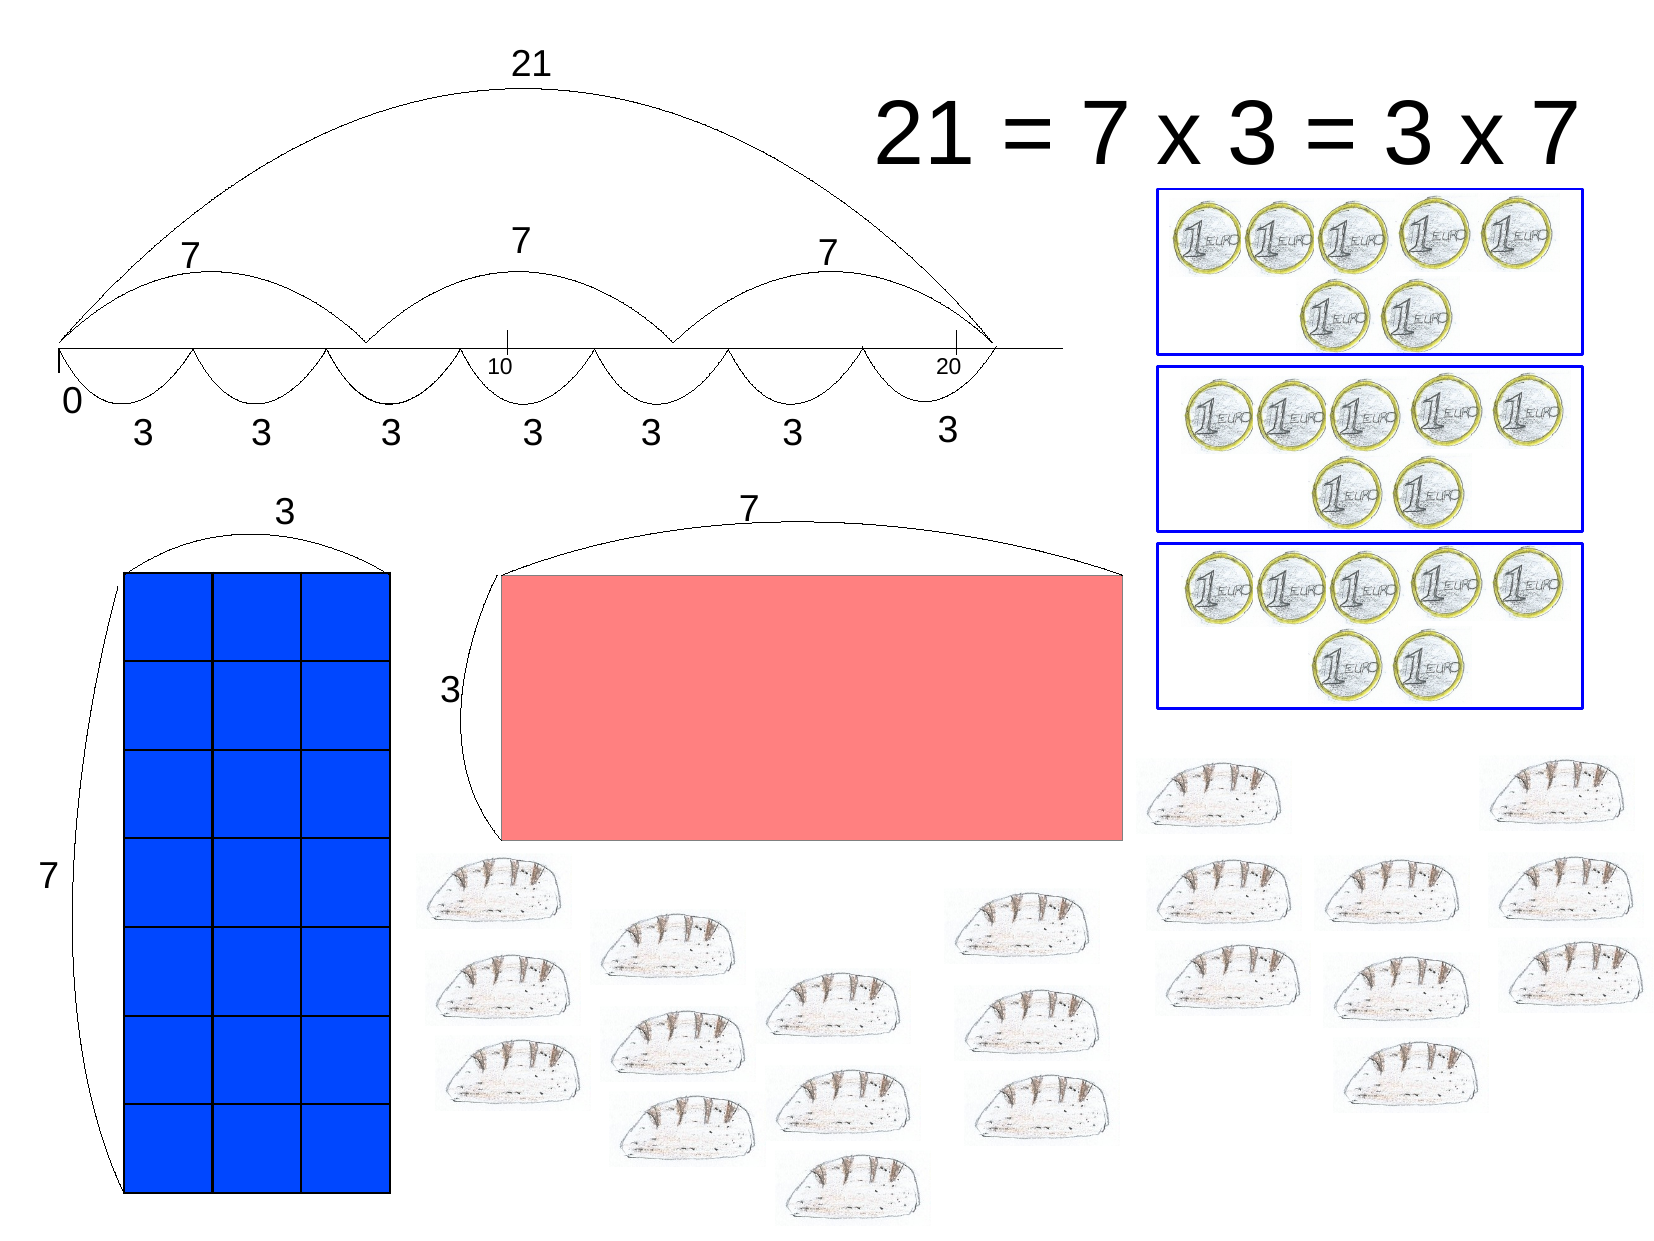

# 21 = 7 x 3 = 3 x 7
21
7
7
7
10
20
0
3
3
3
3
3
3
3
7
3
| | | |
| --- | --- | --- |
| | | |
| | | |
| | | |
| | | |
| | | |
| | | |
3
7